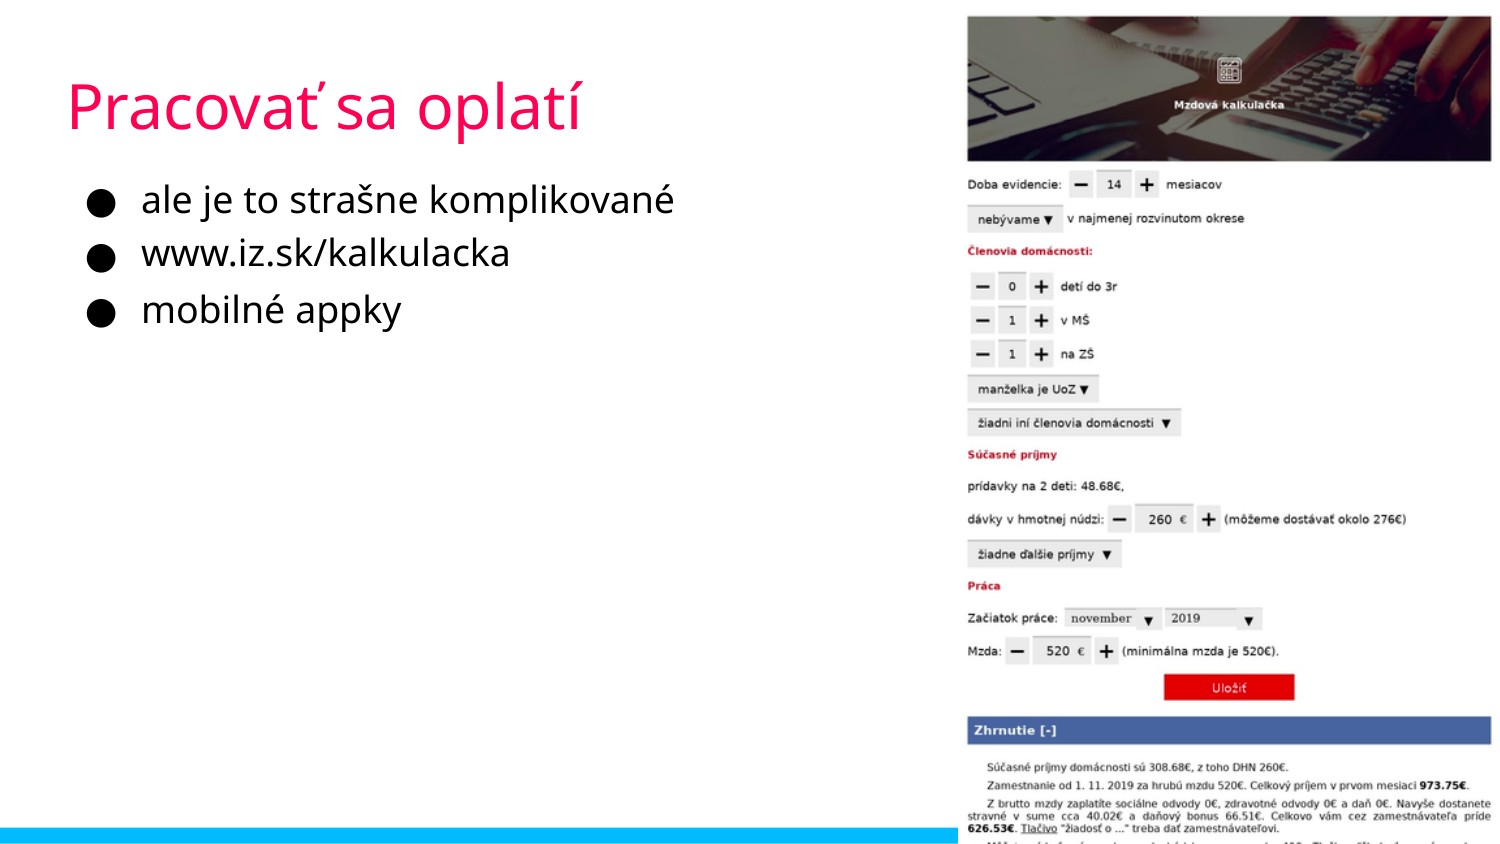

# Pracovať sa oplatí
ale je to strašne komplikované
www.iz.sk/kalkulacka
mobilné appky